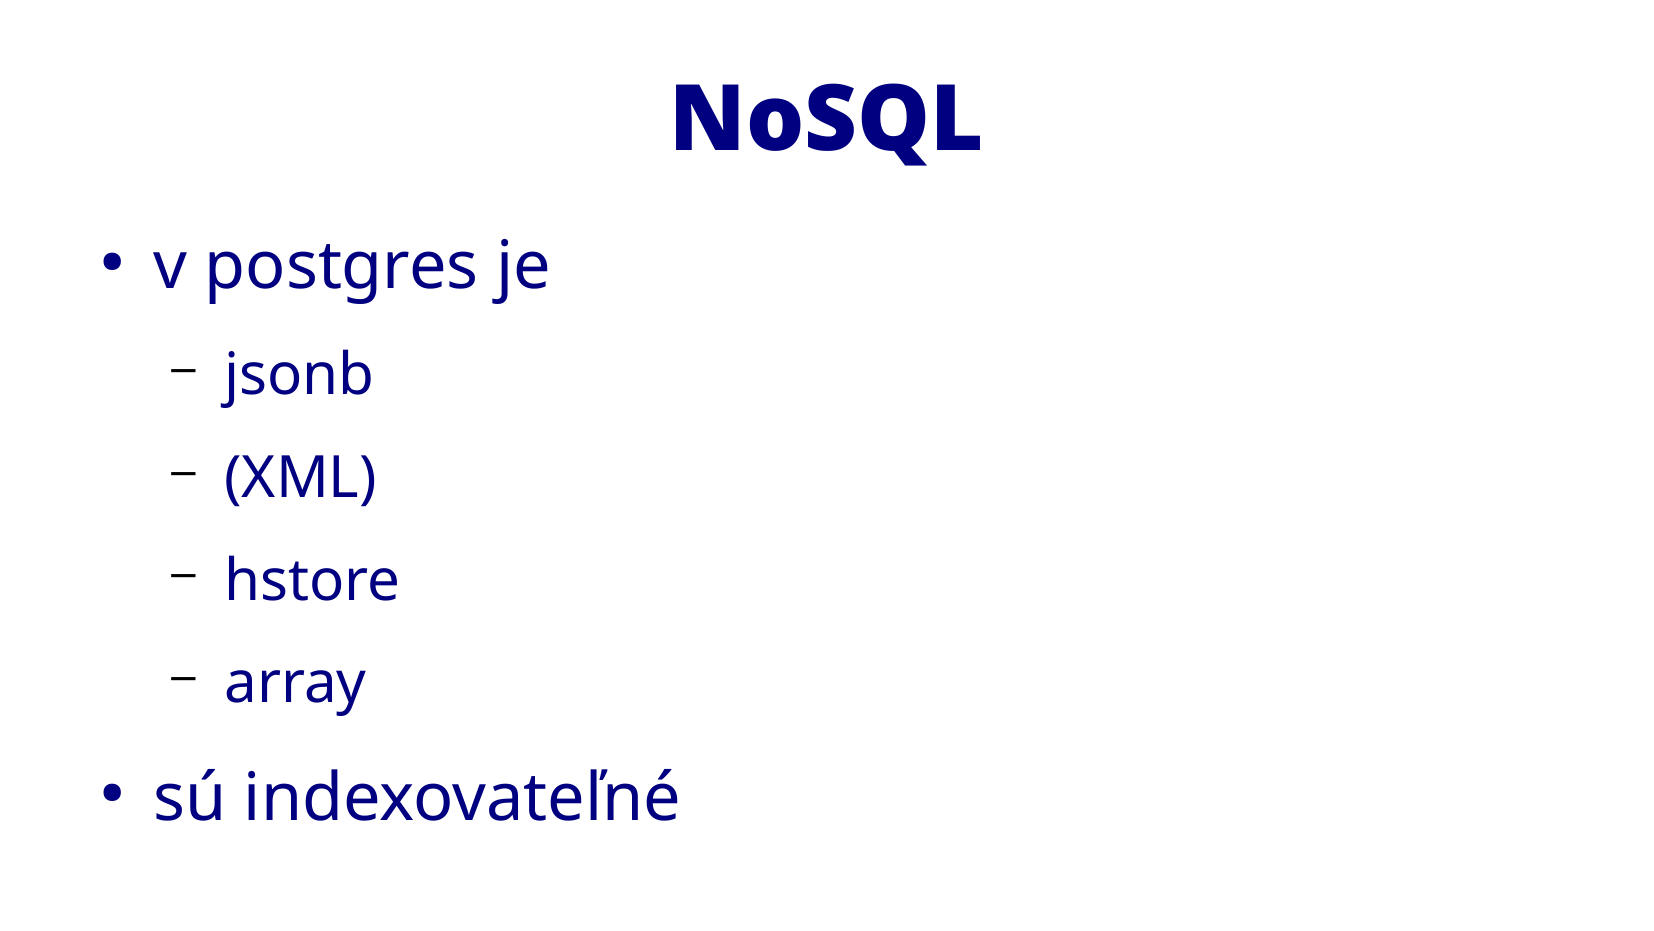

# NoSQL
v postgres je
jsonb
(XML)
hstore
array
sú indexovateľné